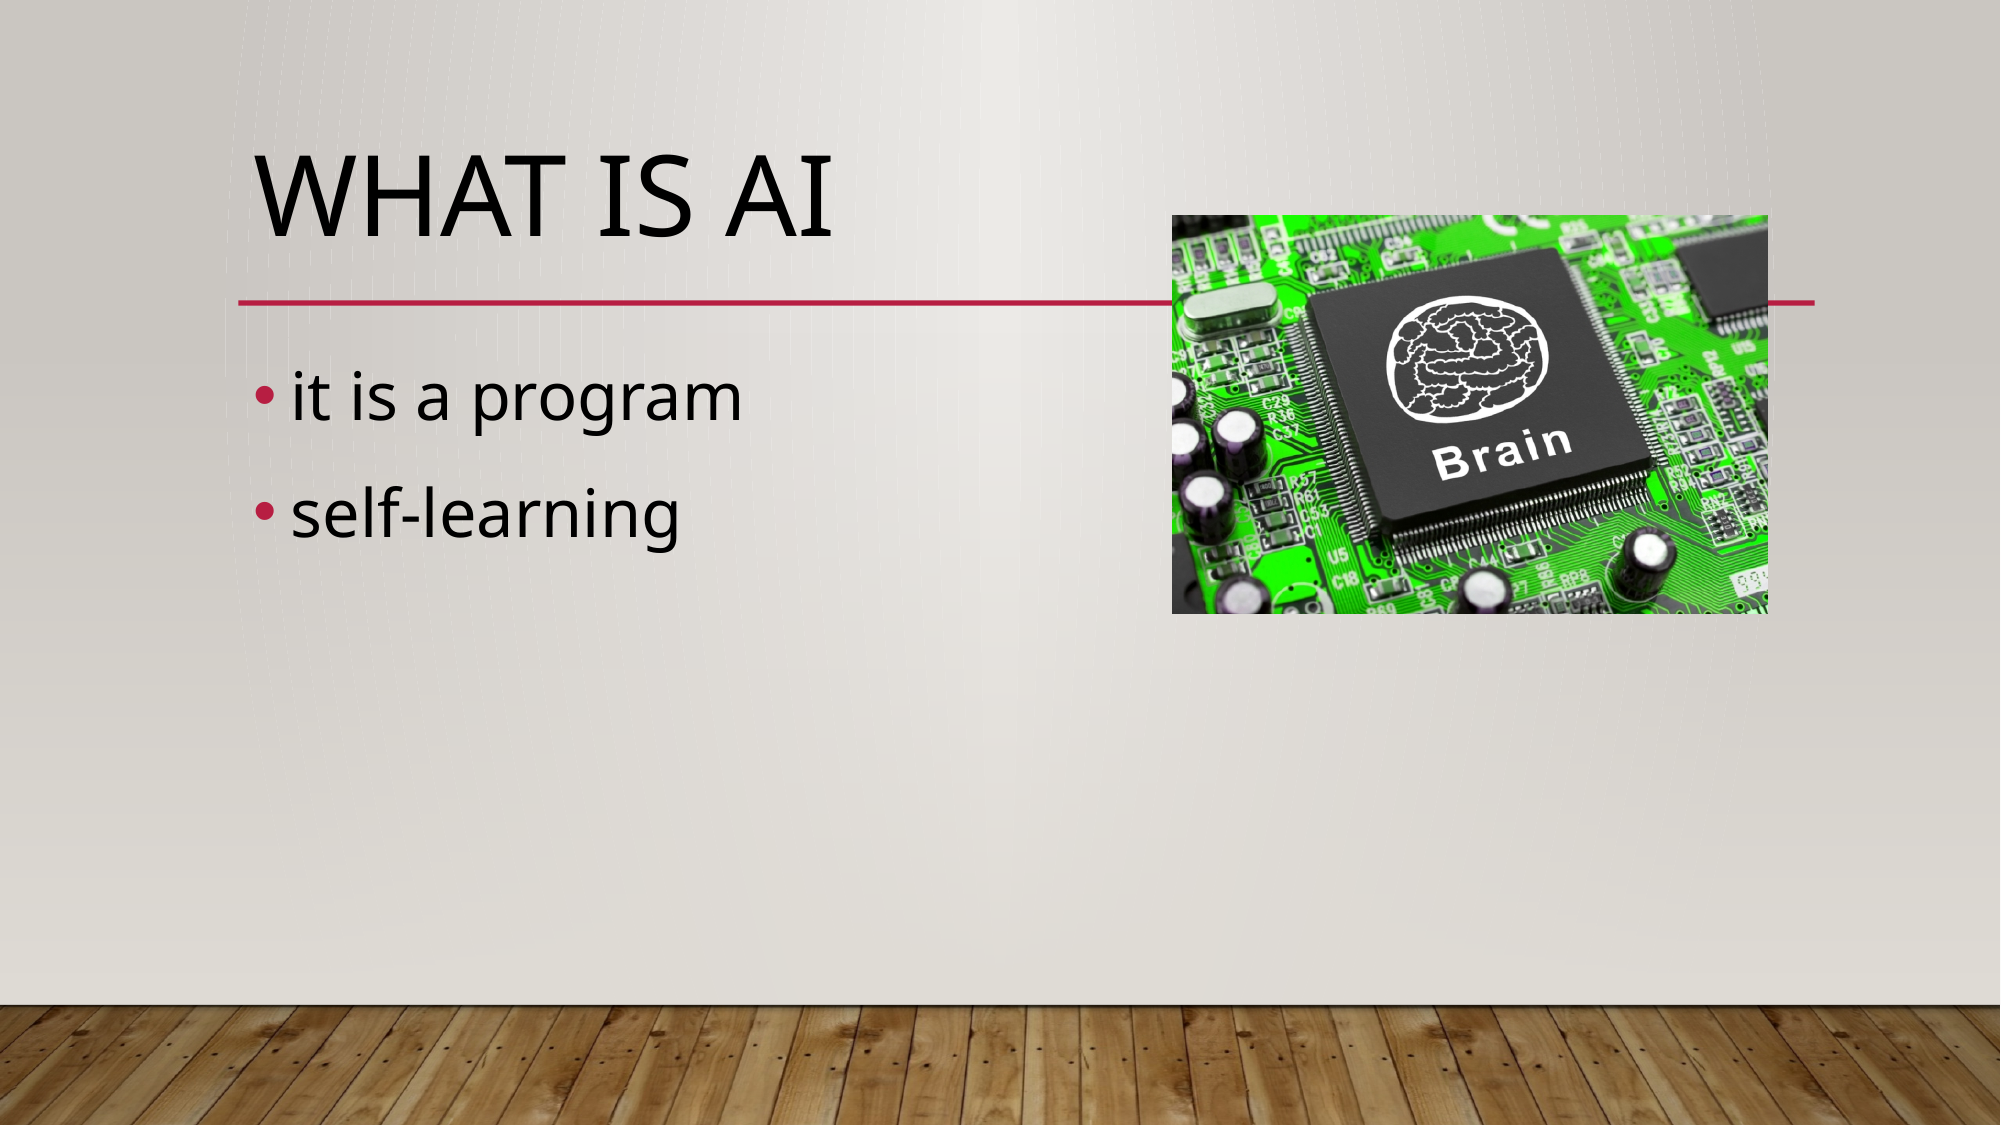

# What is AI
it is a program
self-learning